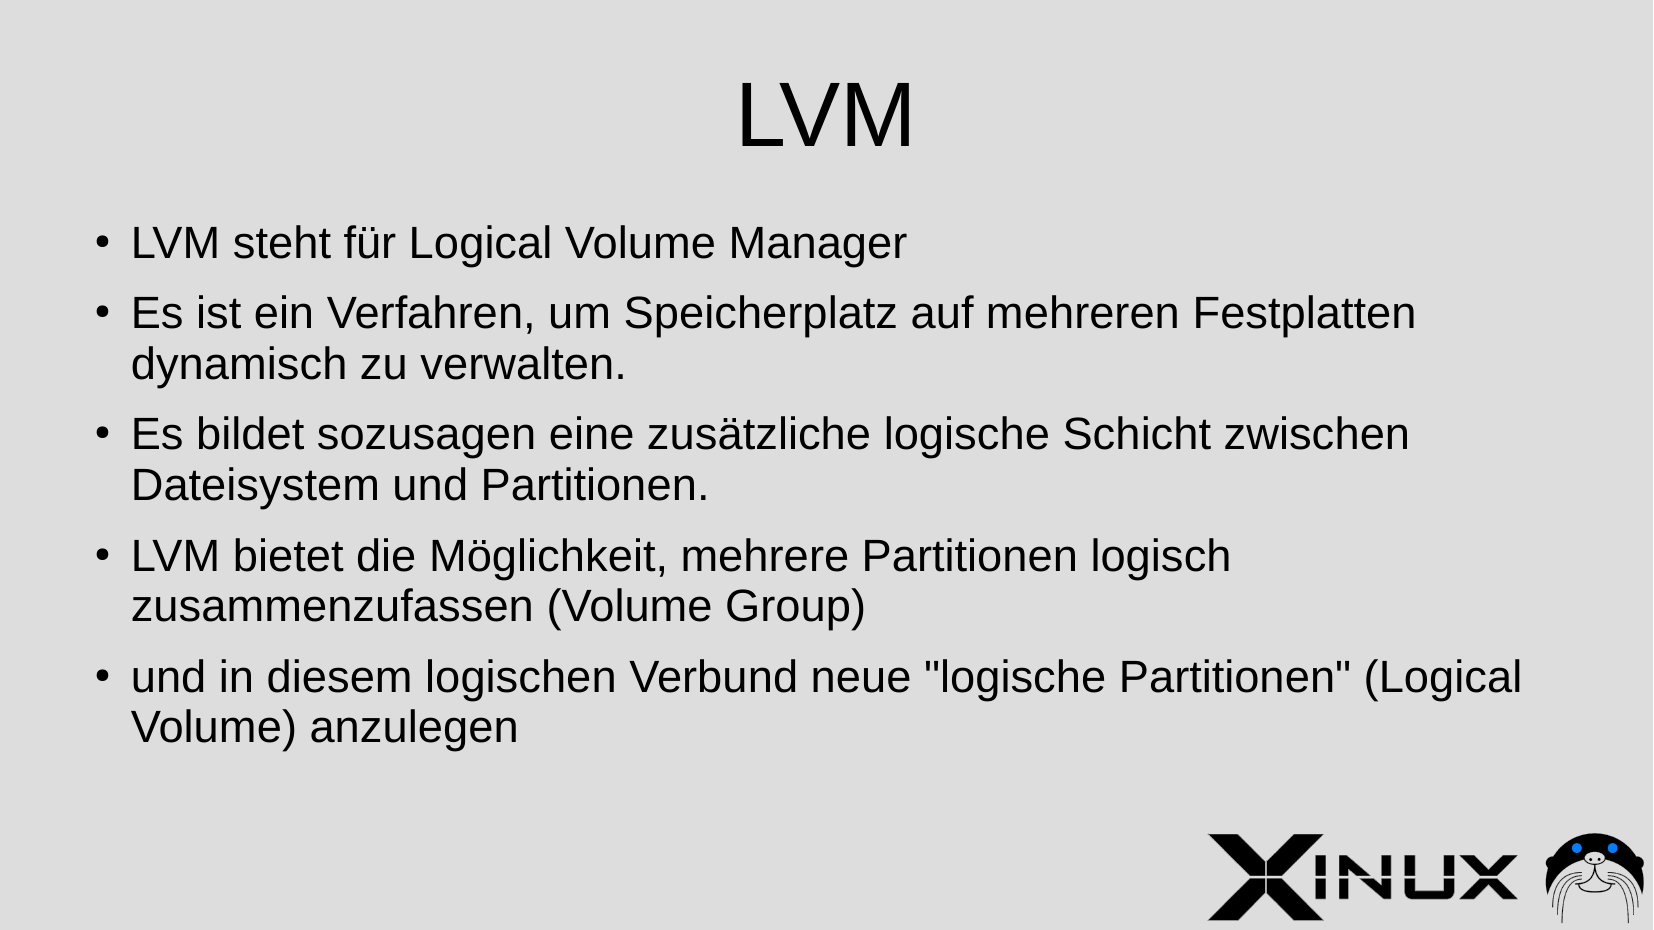

# LVM
LVM steht für Logical Volume Manager
Es ist ein Verfahren, um Speicherplatz auf mehreren Festplatten dynamisch zu verwalten.
Es bildet sozusagen eine zusätzliche logische Schicht zwischen Dateisystem und Partitionen.
LVM bietet die Möglichkeit, mehrere Partitionen logisch zusammenzufassen (Volume Group)
und in diesem logischen Verbund neue "logische Partitionen" (Logical Volume) anzulegen